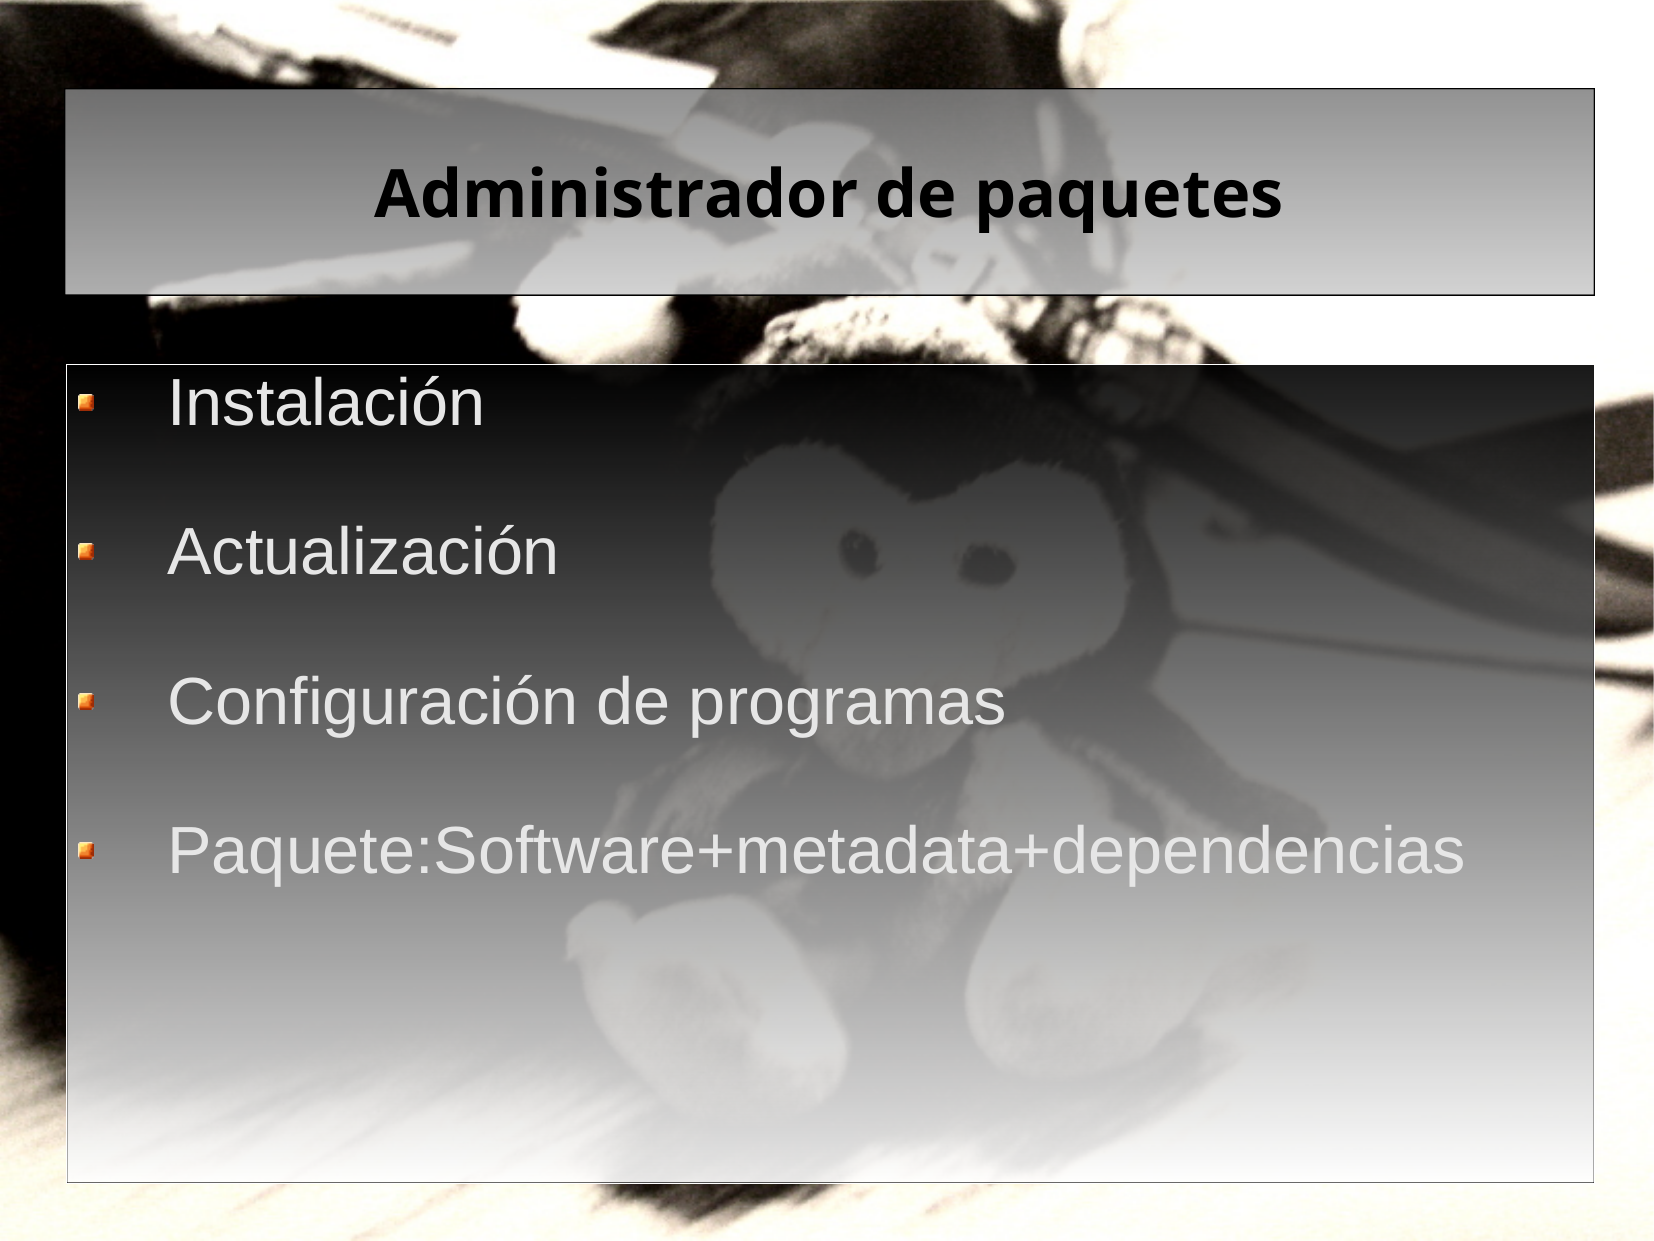

# Administrador de paquetes
 Instalación
 Actualización
 Configuración de programas
 Paquete:Software+metadata+dependencias